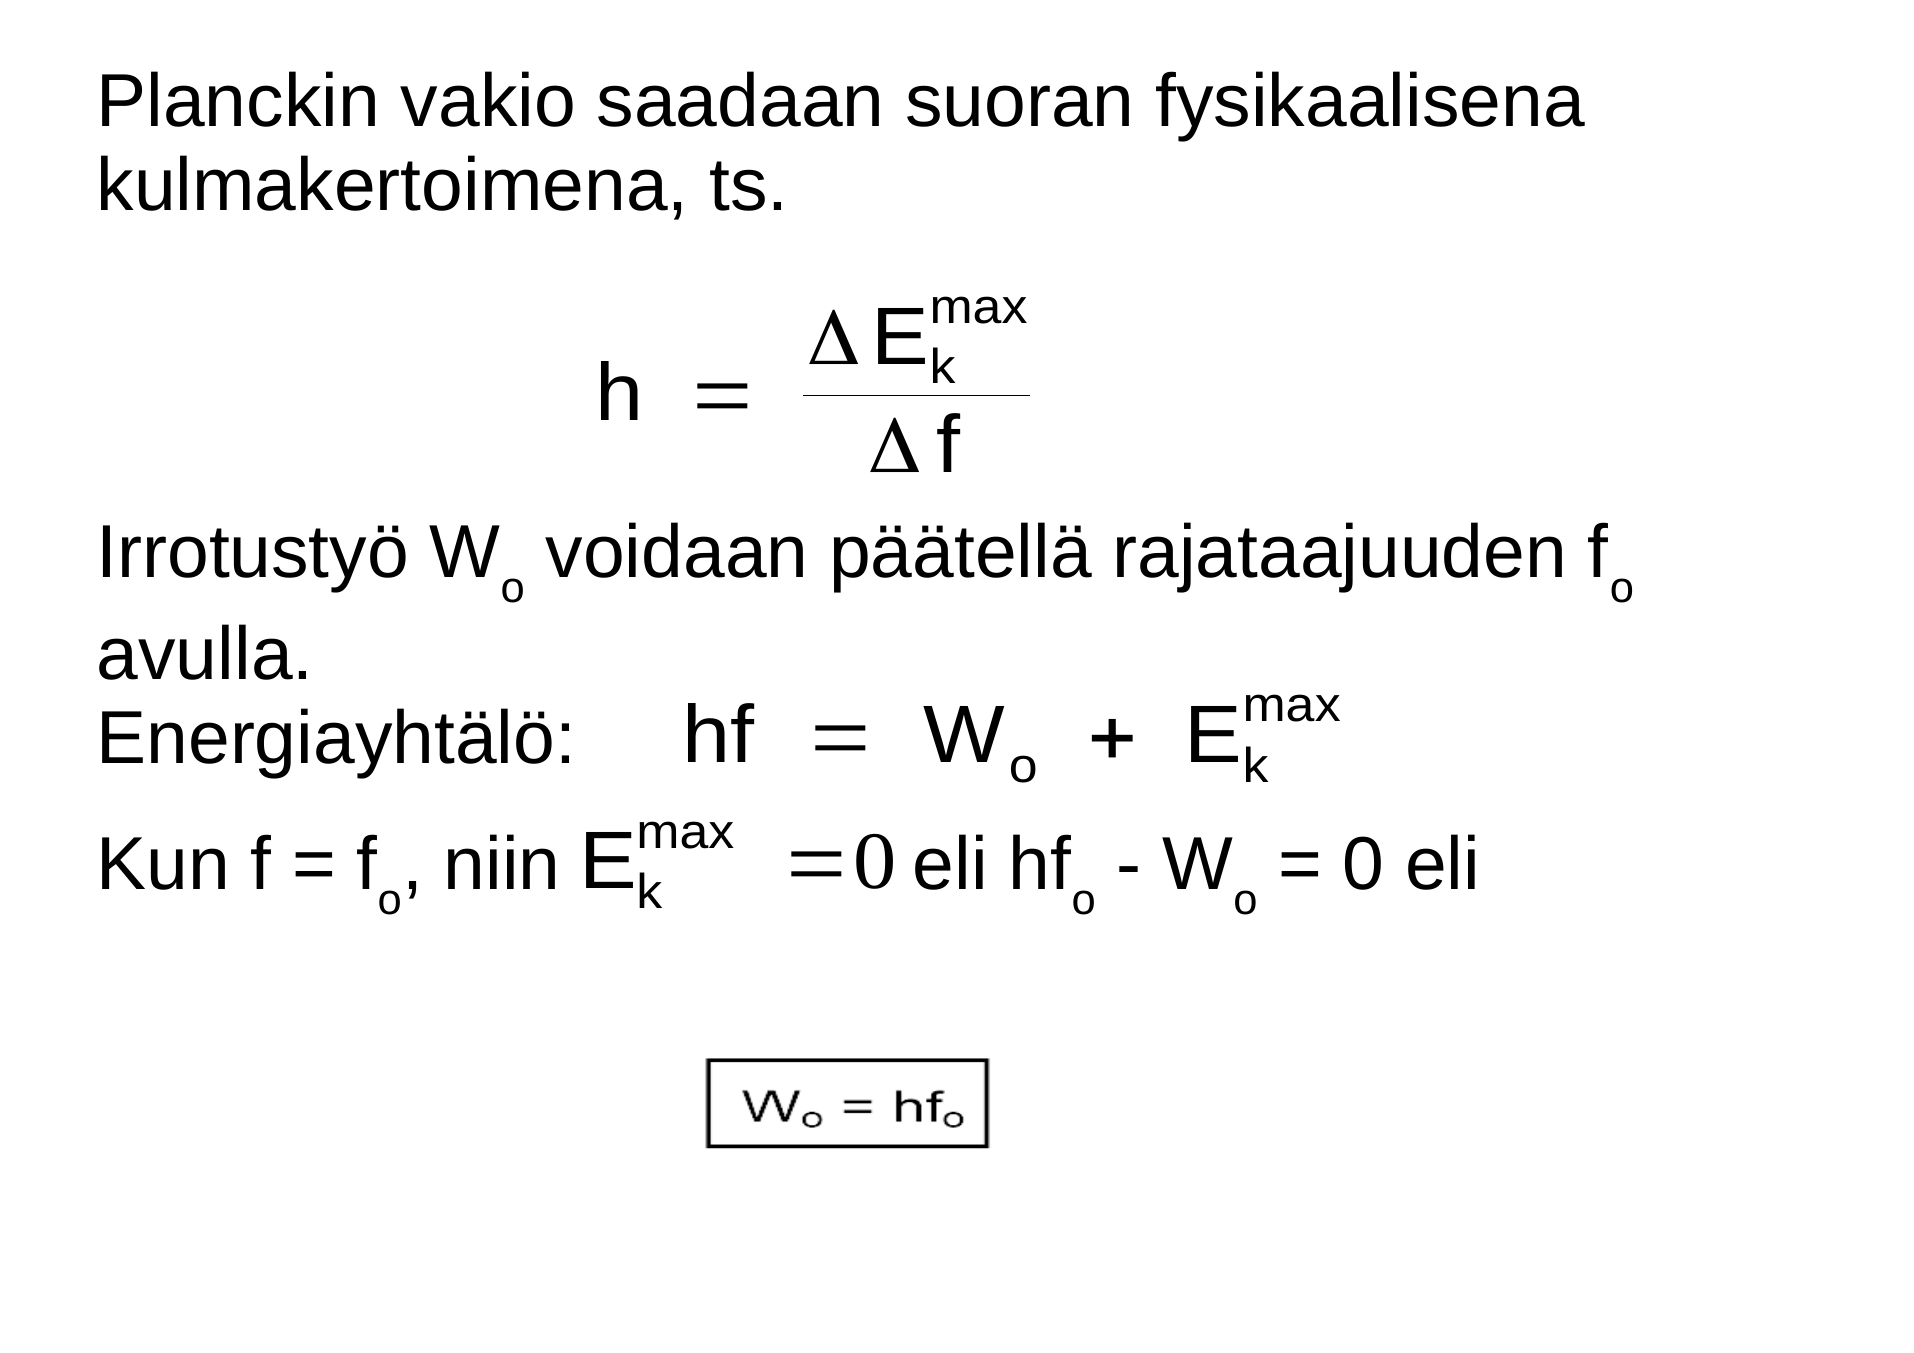

Planckin vakio saadaan suoran fysikaalisena kulmakertoimena, ts.
Irrotustyö Wo voidaan päätellä rajataajuuden fo avulla.
Energiayhtälö:
Kun f = fo, niin eli hfo - Wo = 0 eli